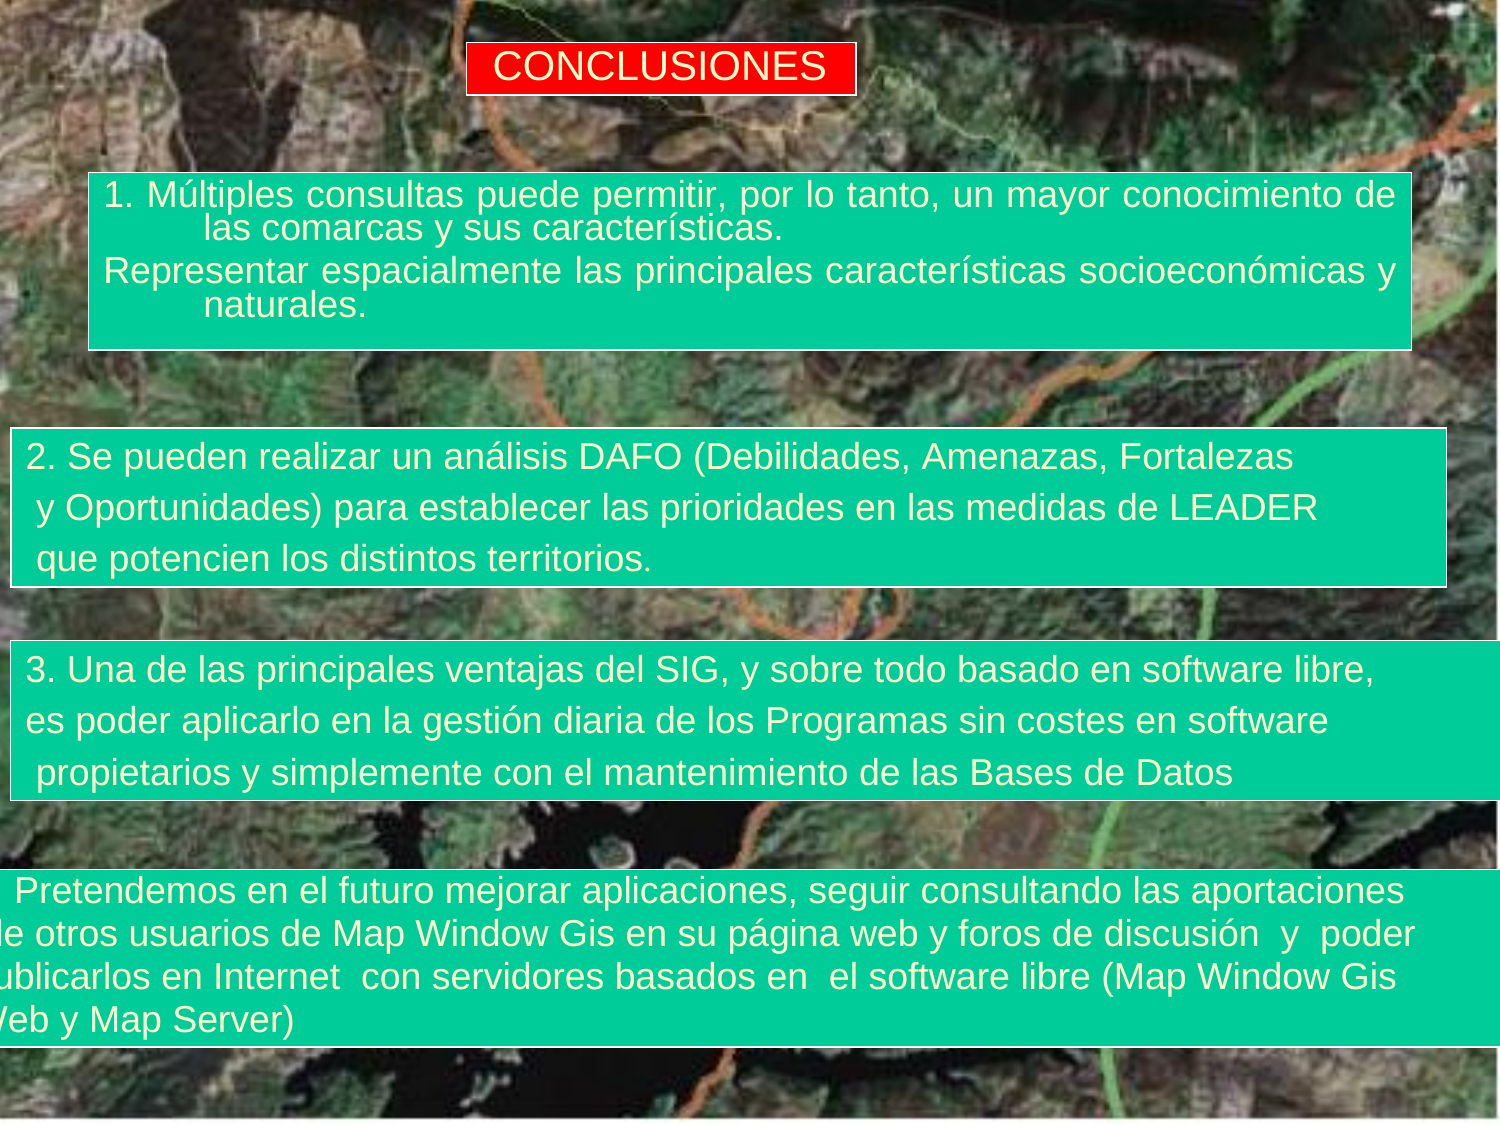

CONCLUSIONES
# 1. Múltiples consultas puede permitir, por lo tanto, un mayor conocimiento de las comarcas y sus características.
Representar espacialmente las principales características socioeconómicas y naturales.
2. Se pueden realizar un análisis DAFO (Debilidades, Amenazas, Fortalezas
 y Oportunidades) para establecer las prioridades en las medidas de LEADER
 que potencien los distintos territorios.
3. Una de las principales ventajas del SIG, y sobre todo basado en software libre,
es poder aplicarlo en la gestión diaria de los Programas sin costes en software
 propietarios y simplemente con el mantenimiento de las Bases de Datos
4. Pretendemos en el futuro mejorar aplicaciones, seguir consultando las aportaciones
 de otros usuarios de Map Window Gis en su página web y foros de discusión y poder
publicarlos en Internet con servidores basados en el software libre (Map Window Gis
Web y Map Server)